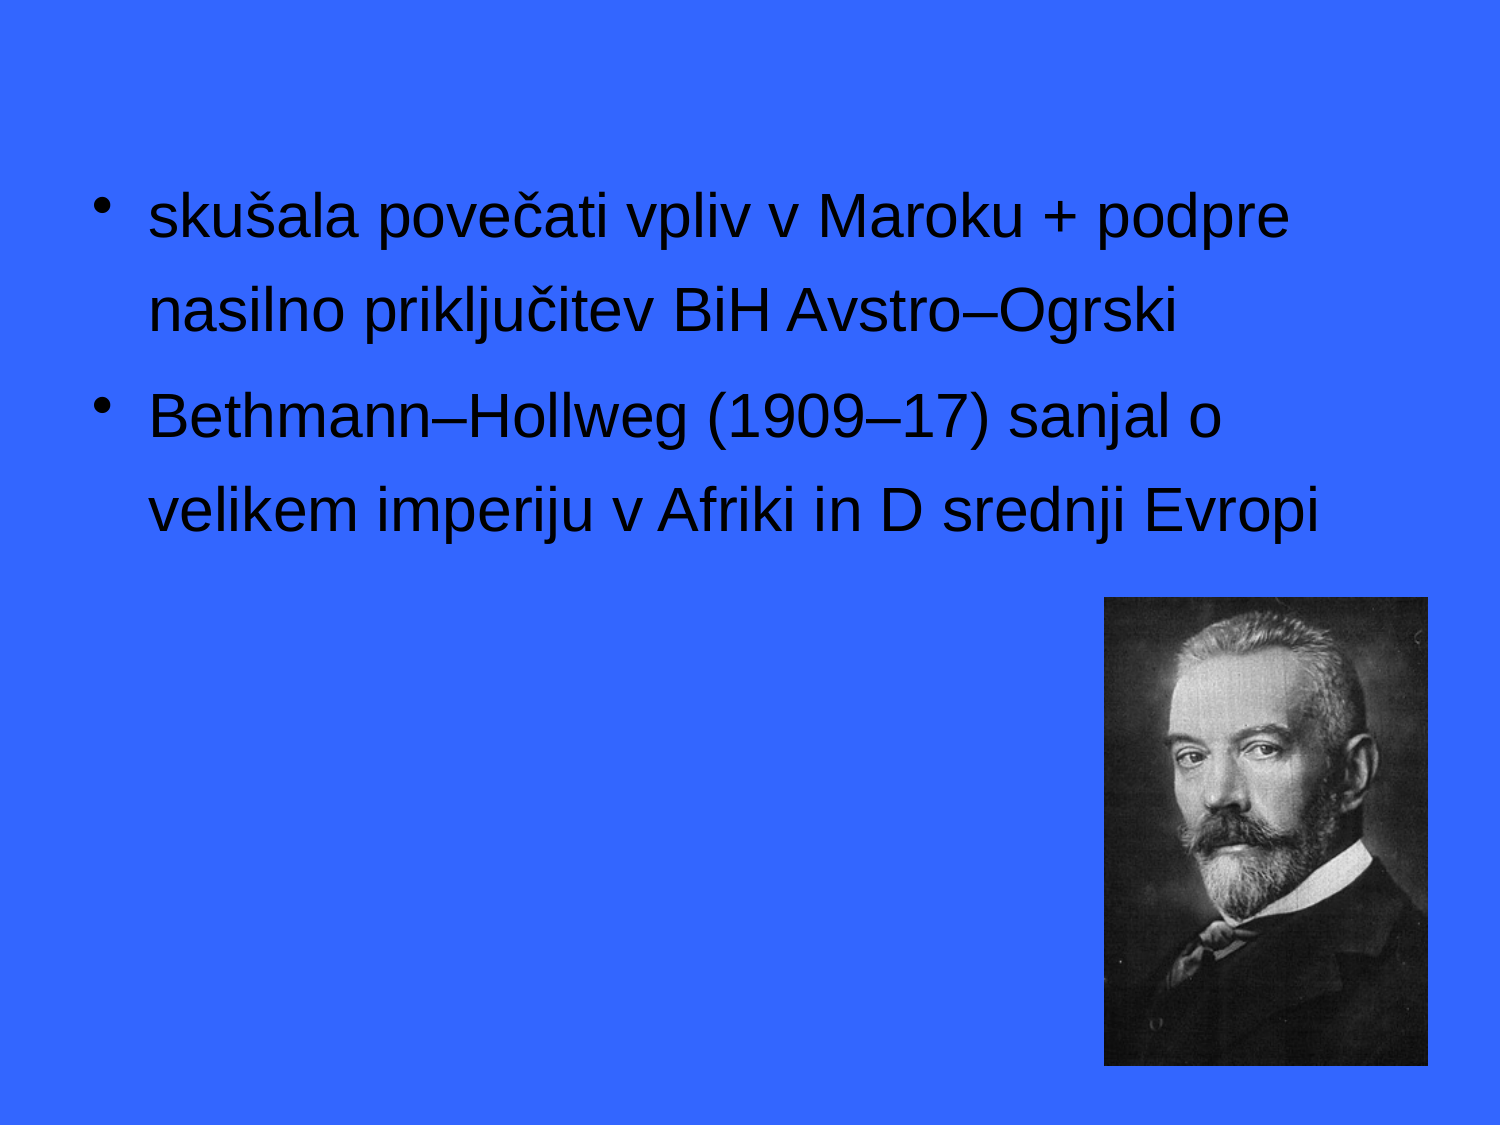

# skušala povečati vpliv v Maroku + podpre nasilno priključitev BiH Avstro–Ogrski
Bethmann–Hollweg (1909–17) sanjal o velikem imperiju v Afriki in D srednji Evropi